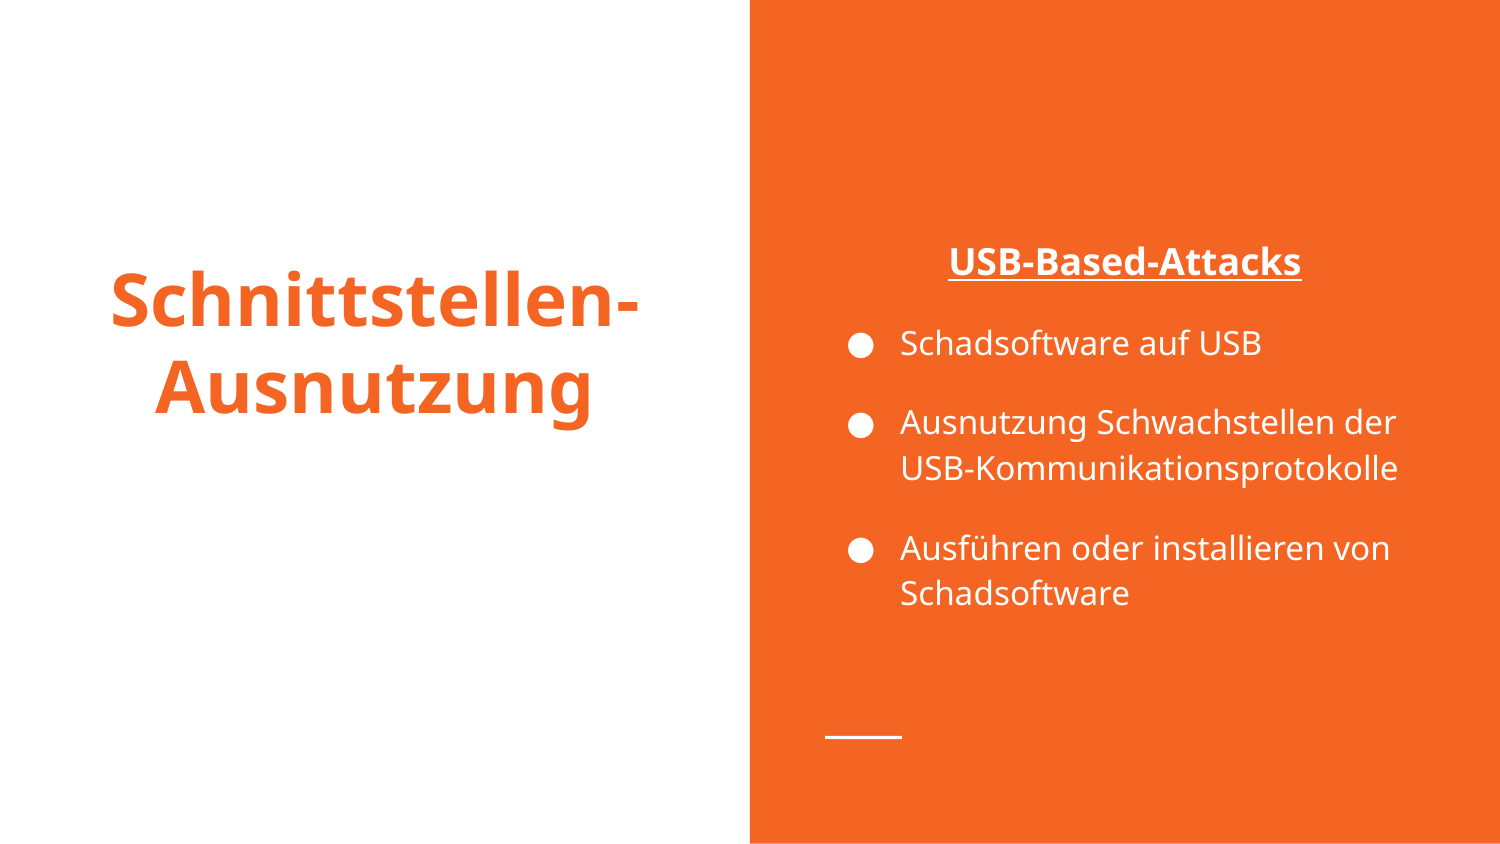

USB-Based-Attacks
Schadsoftware auf USB
Ausnutzung Schwachstellen der USB-Kommunikationsprotokolle
Ausführen oder installieren von Schadsoftware
# Schnittstellen- Ausnutzung